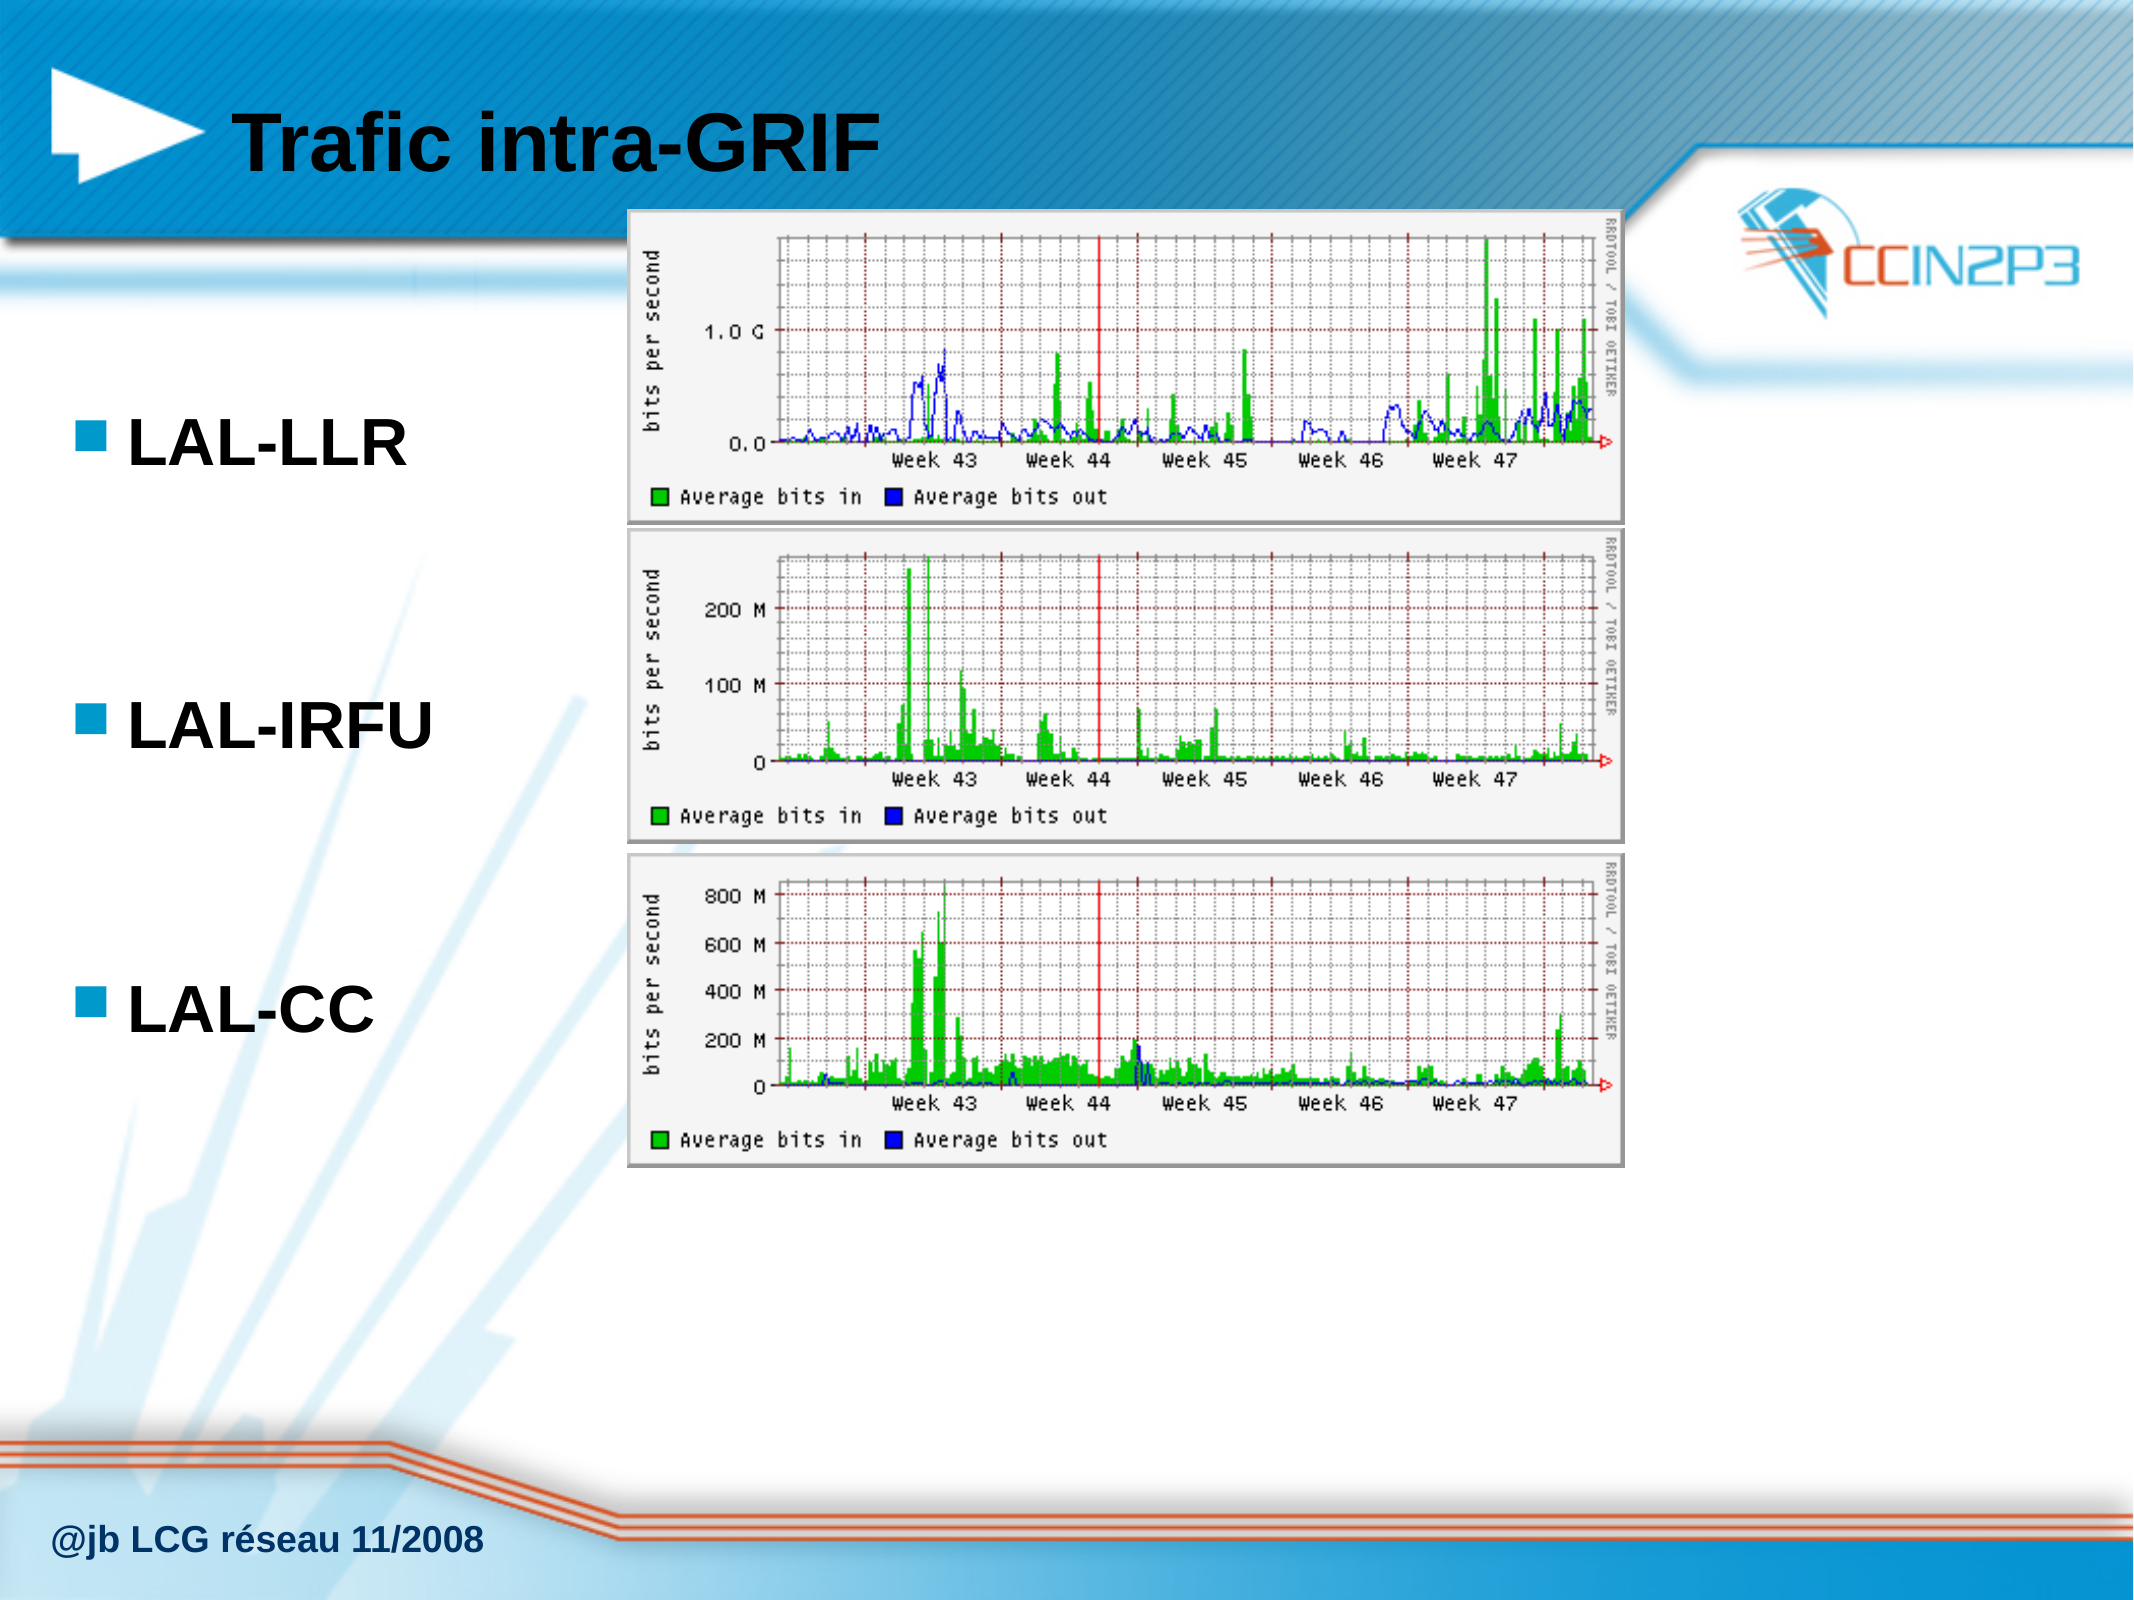

# Trafic intra-GRIF
LAL-LLR
LAL-IRFU
LAL-CC
13
Votre Nom